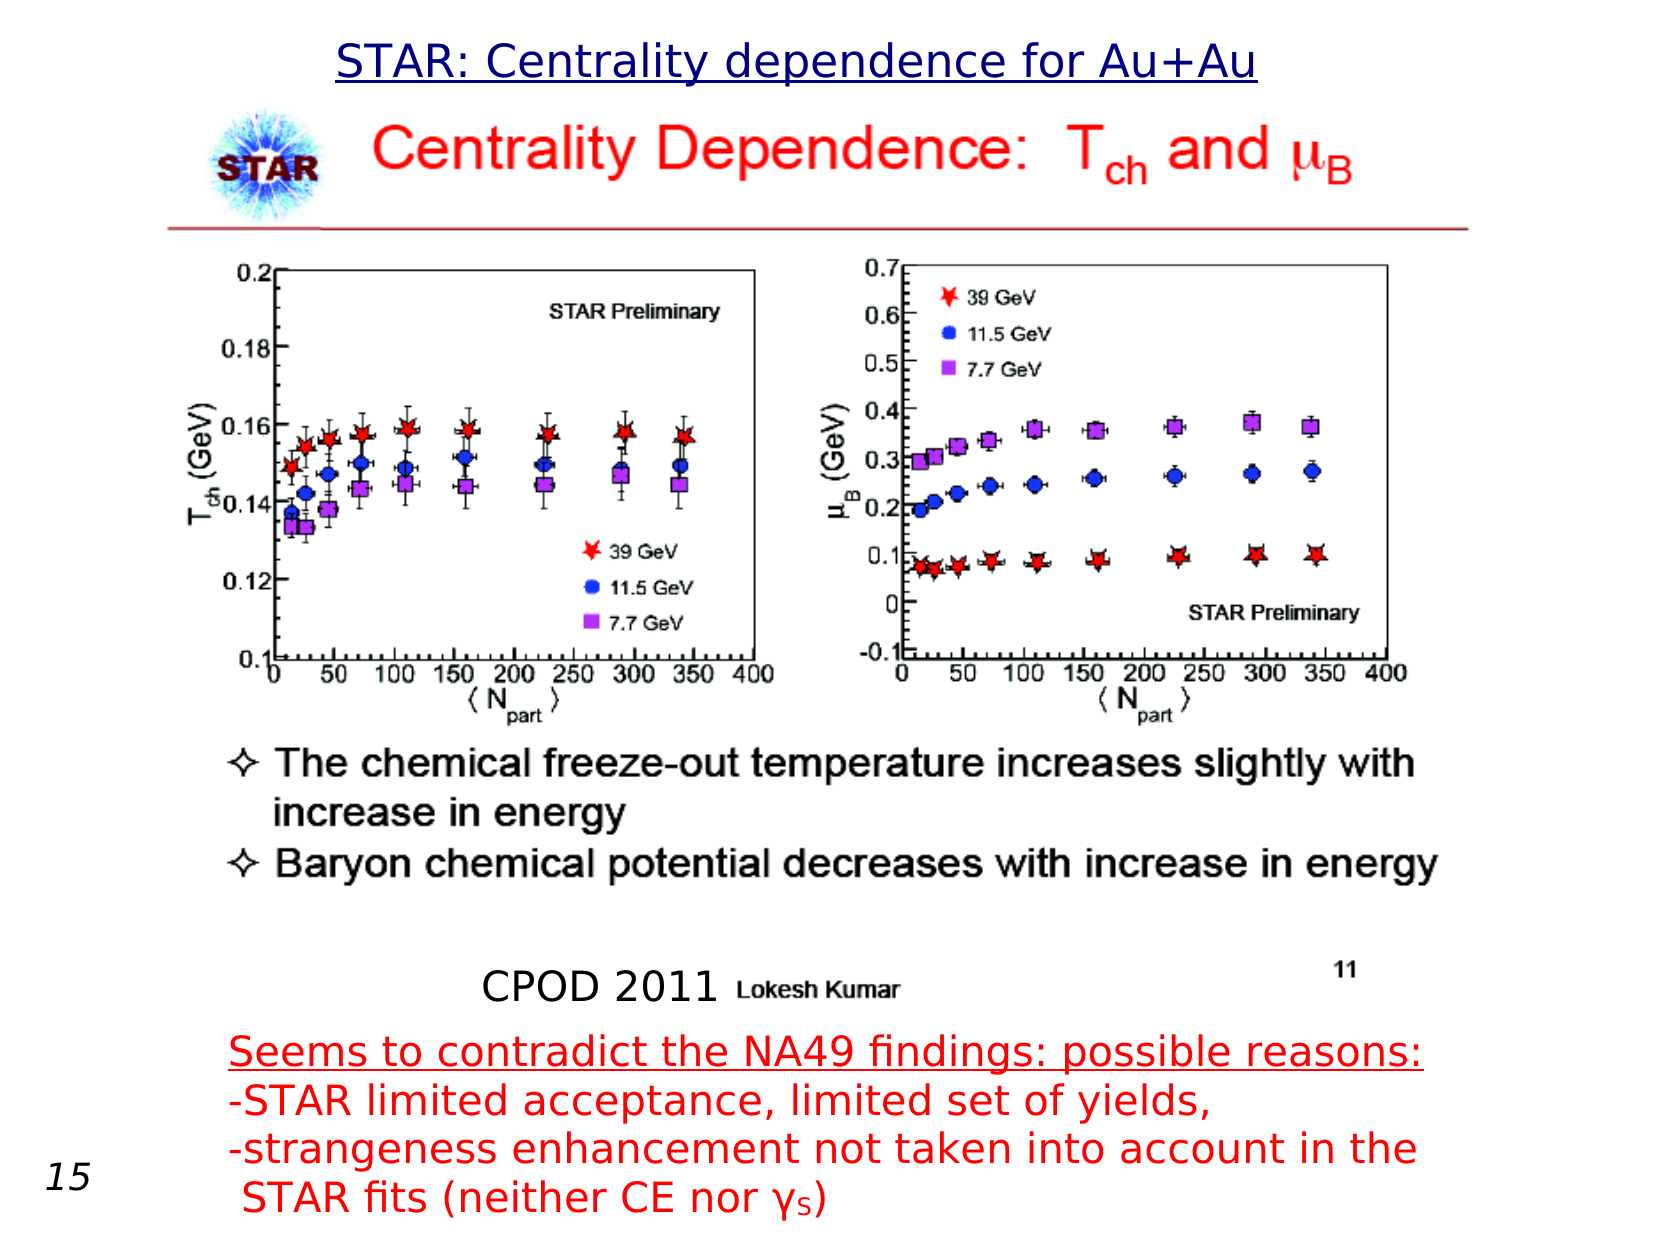

STAR: Centrality dependence for Au+Au
CPOD 2011
Seems to contradict the NA49 findings: possible reasons:
-STAR limited acceptance, limited set of yields,
-strangeness enhancement not taken into account in the STAR fits (neither CE nor γS)